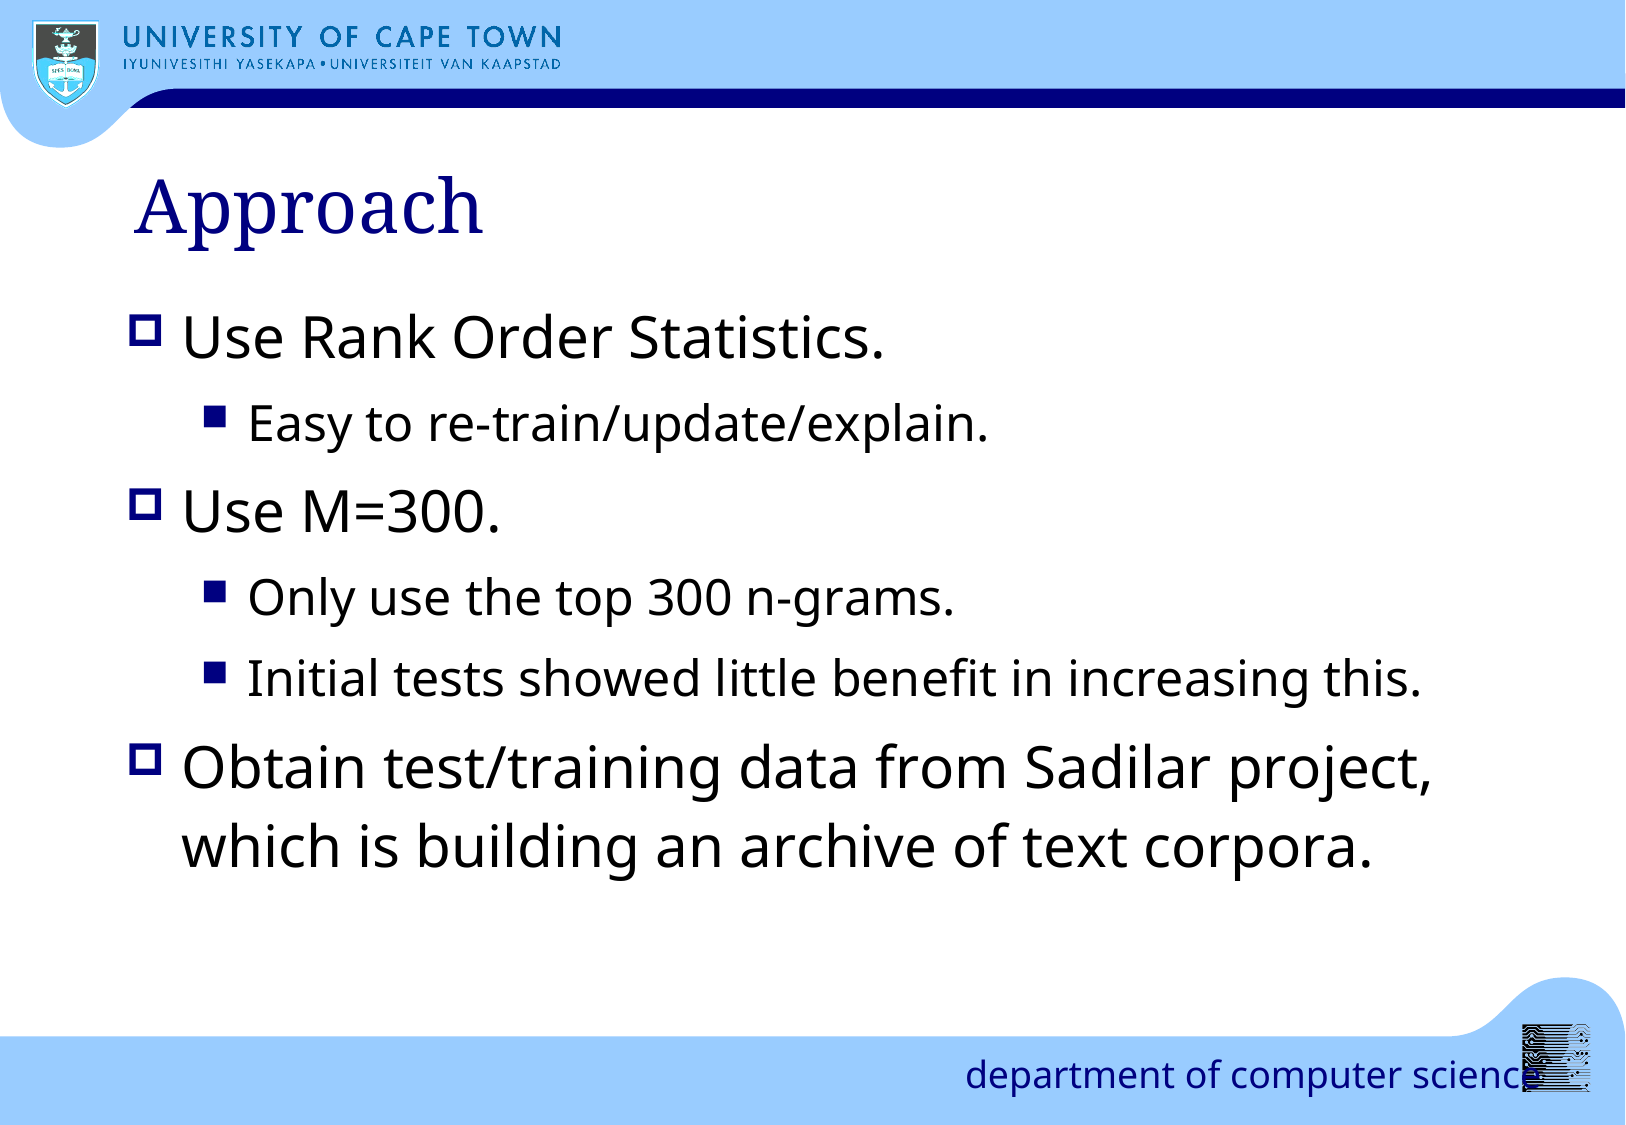

# Approach
Use Rank Order Statistics.
Easy to re-train/update/explain.
Use M=300.
Only use the top 300 n-grams.
Initial tests showed little benefit in increasing this.
Obtain test/training data from Sadilar project, which is building an archive of text corpora.